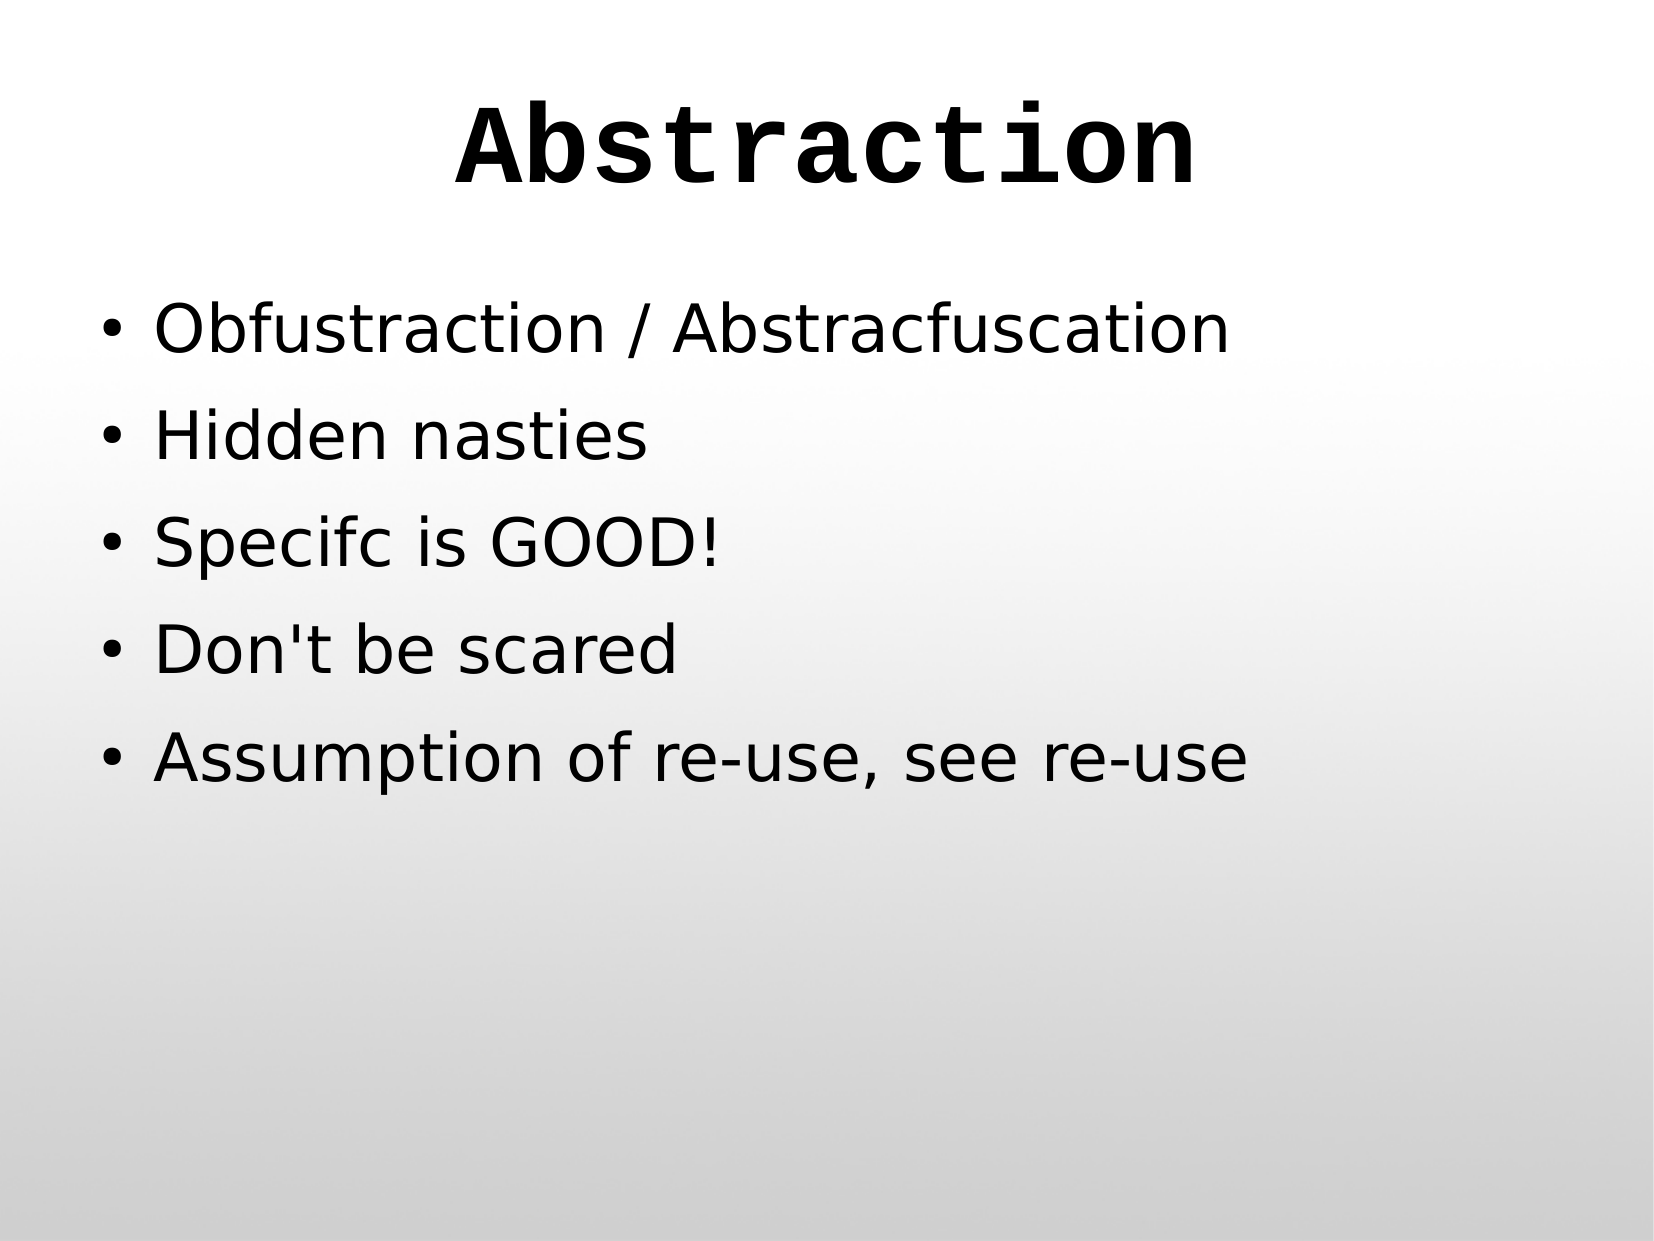

# Abstraction
Obfustraction / Abstracfuscation
Hidden nasties
Specifc is GOOD!
Don't be scared
Assumption of re-use, see re-use